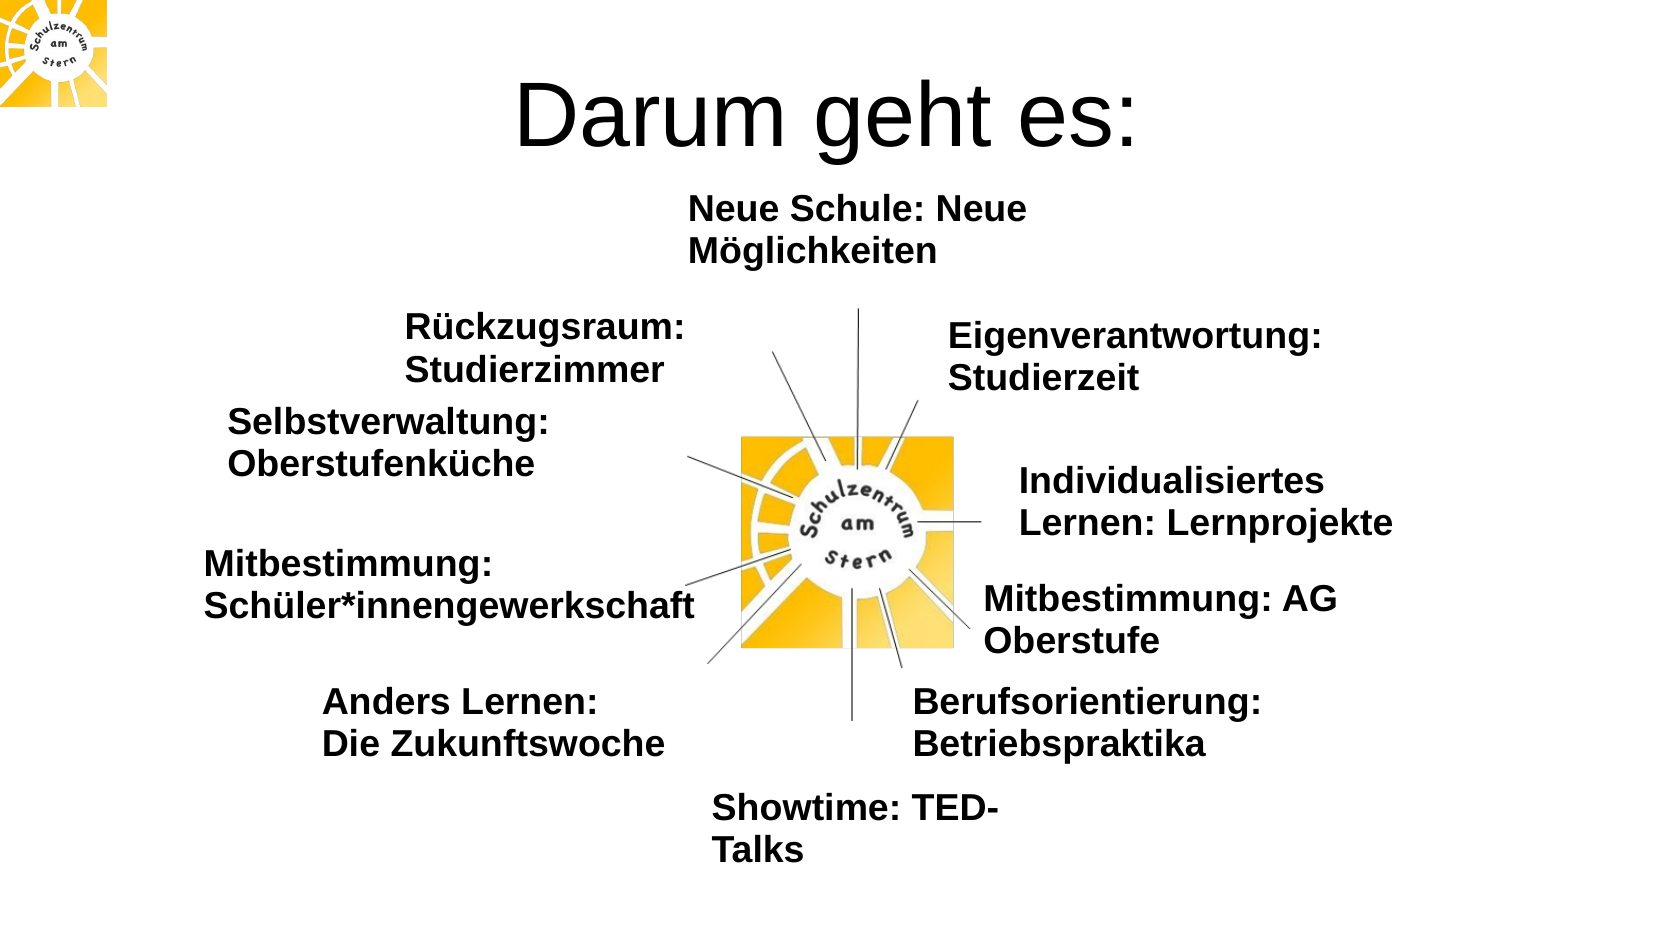

# Darum geht es:
Neue Schule: Neue Möglichkeiten
Rückzugsraum: Studierzimmer
Eigenverantwortung:
Studierzeit
Selbstverwaltung: Oberstufenküche
Individualisiertes Lernen: Lernprojekte
Mitbestimmung: Schüler*innengewerkschaft
Mitbestimmung: AG Oberstufe
Anders Lernen:
Die Zukunftswoche
Berufsorientierung: Betriebspraktika
Showtime: TED-Talks